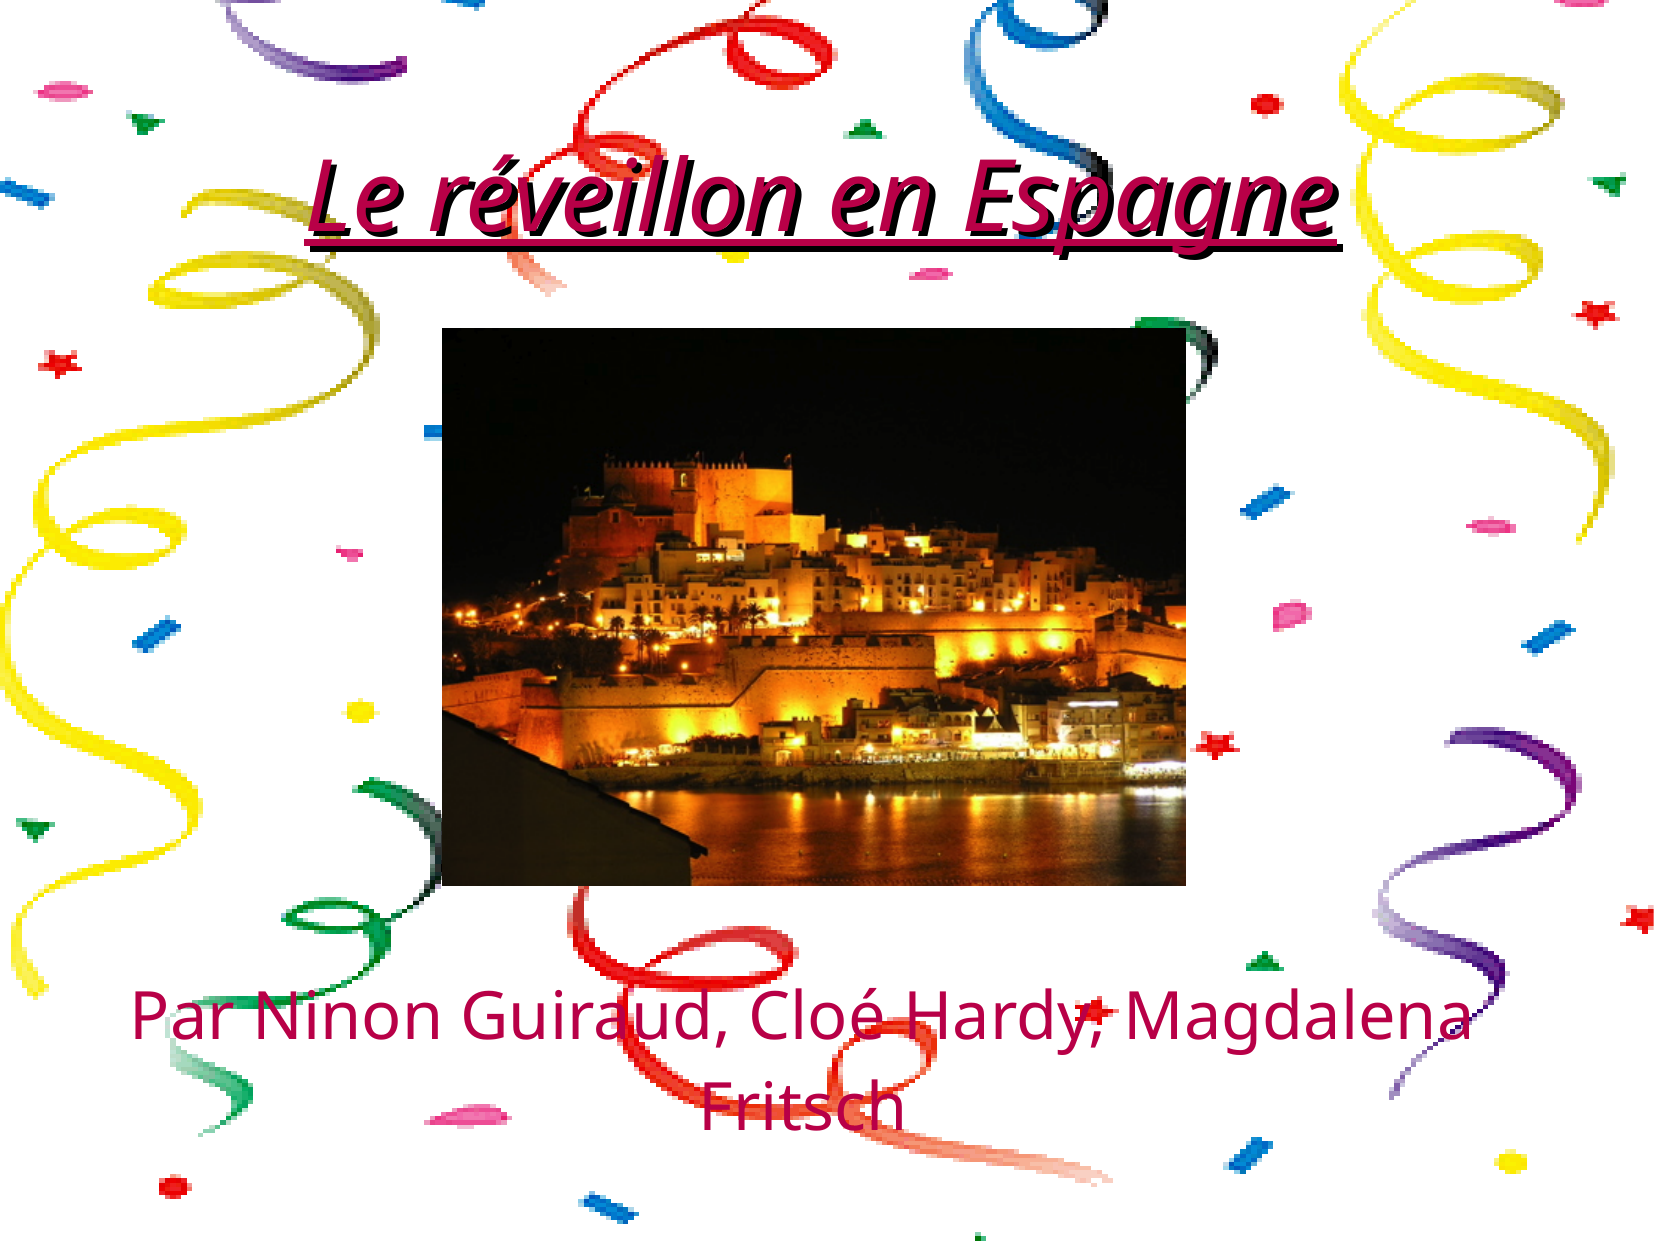

# Le réveillon en Espagne
Par Ninon Guiraud, Cloé Hardy, Magdalena Fritsch